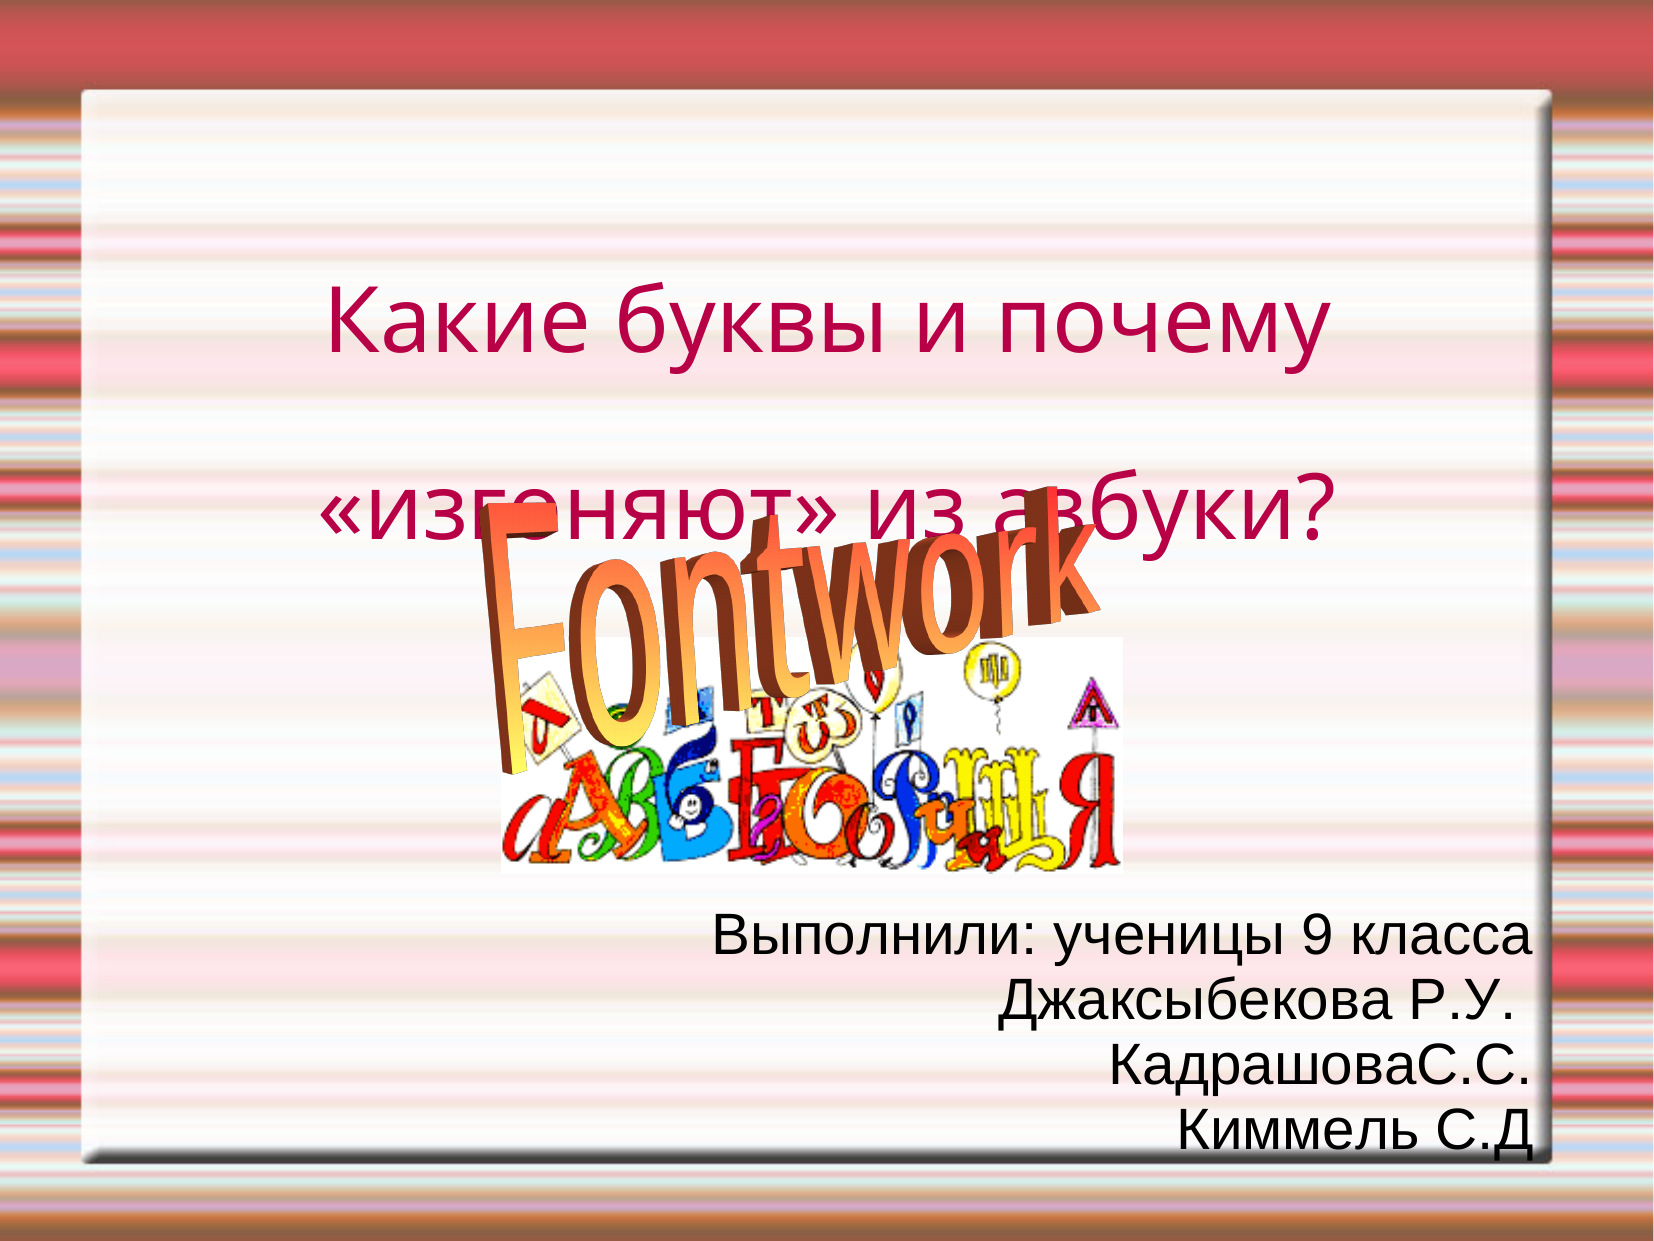

# Какие буквы и почему «изгоняют» из азбуки?
Fontwork
Выполнили: ученицы 9 класса
Джаксыбекова Р.У.
КадрашоваС.С.
Киммель С.Д